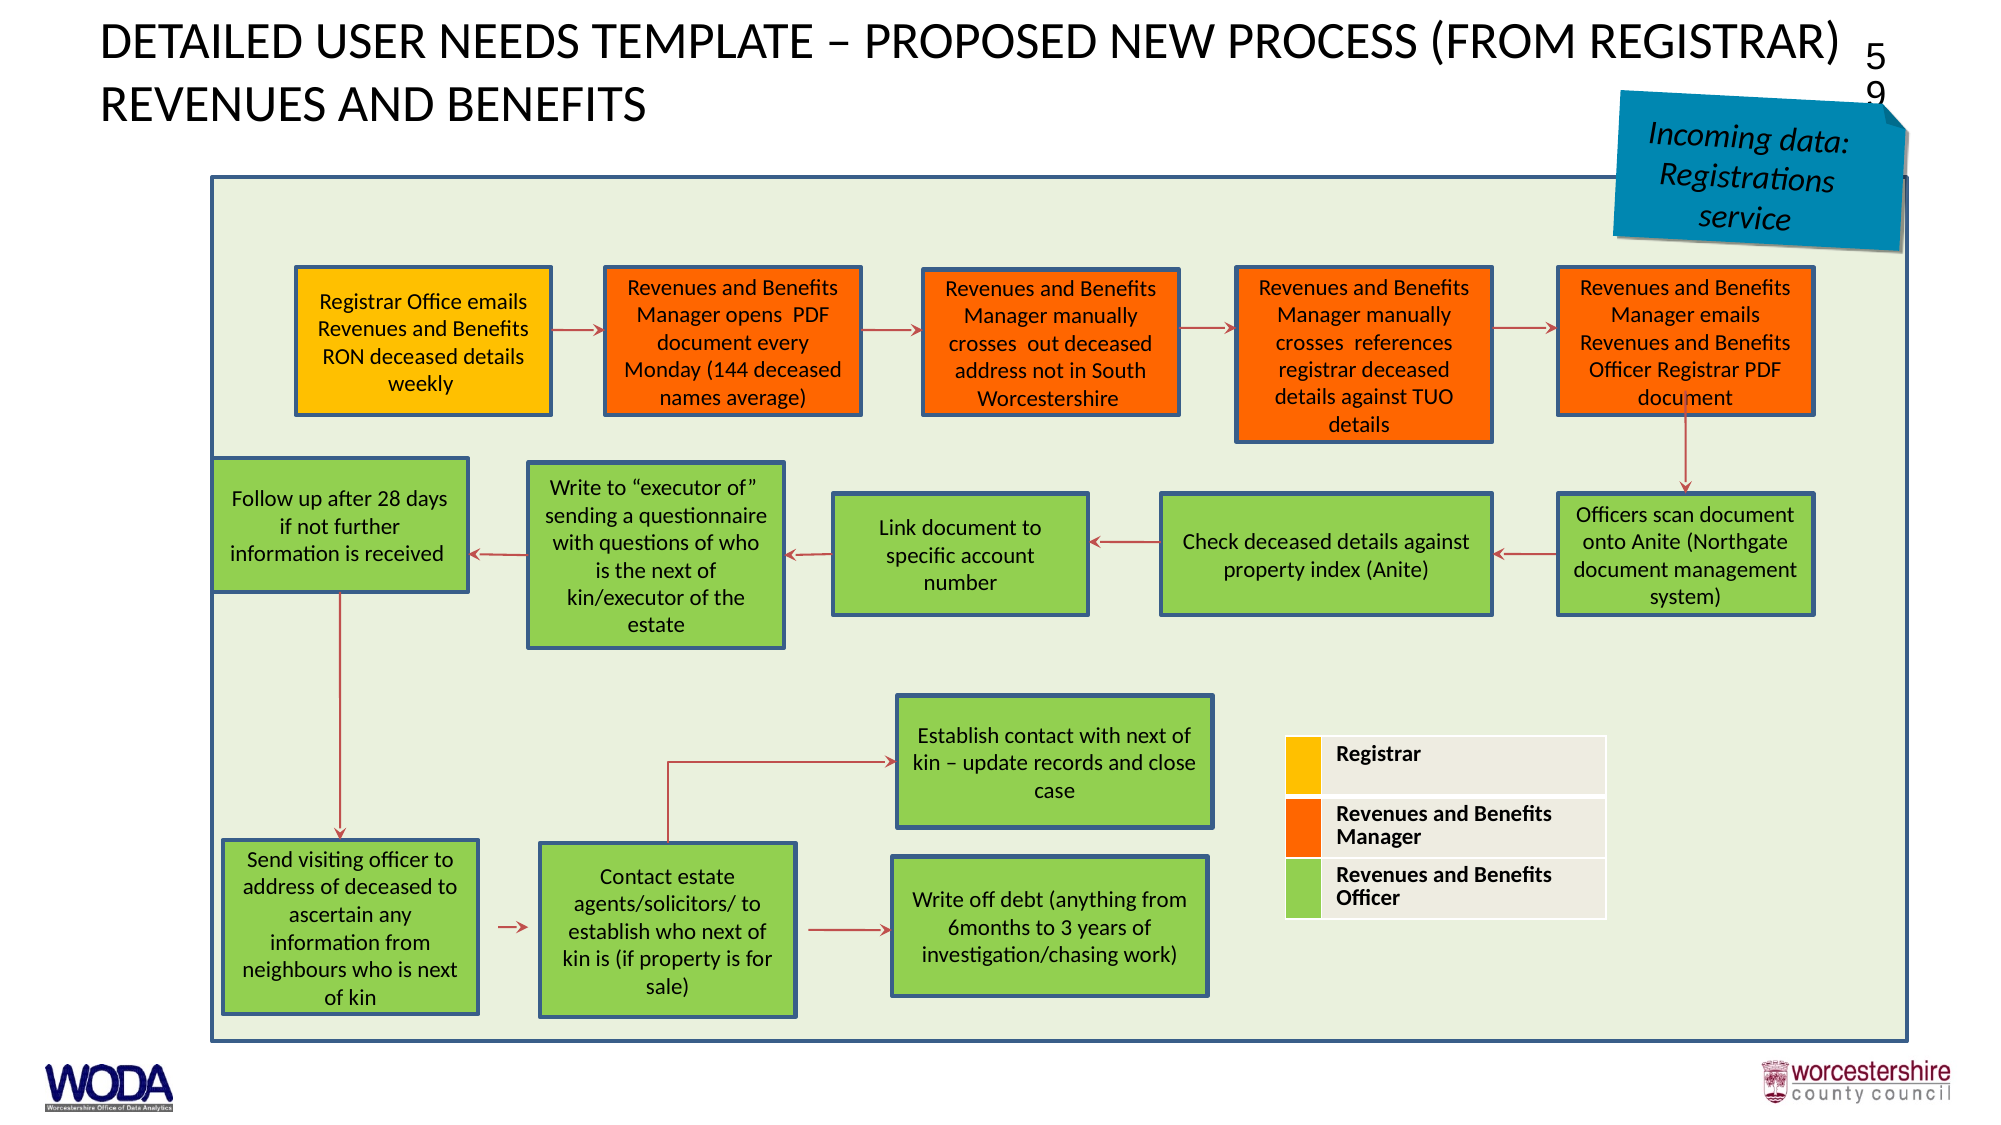

# DETAILED USER NEEDS TEMPLATE – PROPOSED NEW PROCESS (FROM REGISTRAR) REVENUES AND BENEFITS
Incoming data: Registrations service
Registrar Office emails Revenues and Benefits RON deceased details weekly
Revenues and Benefits Manager opens PDF document every Monday (144 deceased names average)
Revenues and Benefits Manager manually crosses references registrar deceased details against TUO details
Revenues and Benefits Manager emails Revenues and Benefits Officer Registrar PDF document
Revenues and Benefits Manager manually crosses out deceased address not in South Worcestershire
Follow up after 28 days if not further information is received
Write to “executor of” sending a questionnaire with questions of who is the next of kin/executor of the estate
Link document to specific account number
Check deceased details against property index (Anite)
Officers scan document onto Anite (Northgate document management system)
Establish contact with next of kin – update records and close case
| | Registrar |
| --- | --- |
| | Revenues and Benefits Manager |
| | Revenues and Benefits Officer |
Send visiting officer to address of deceased to ascertain any information from neighbours who is next of kin
Contact estate agents/solicitors/ to establish who next of kin is (if property is for sale)
Write off debt (anything from 6months to 3 years of investigation/chasing work)